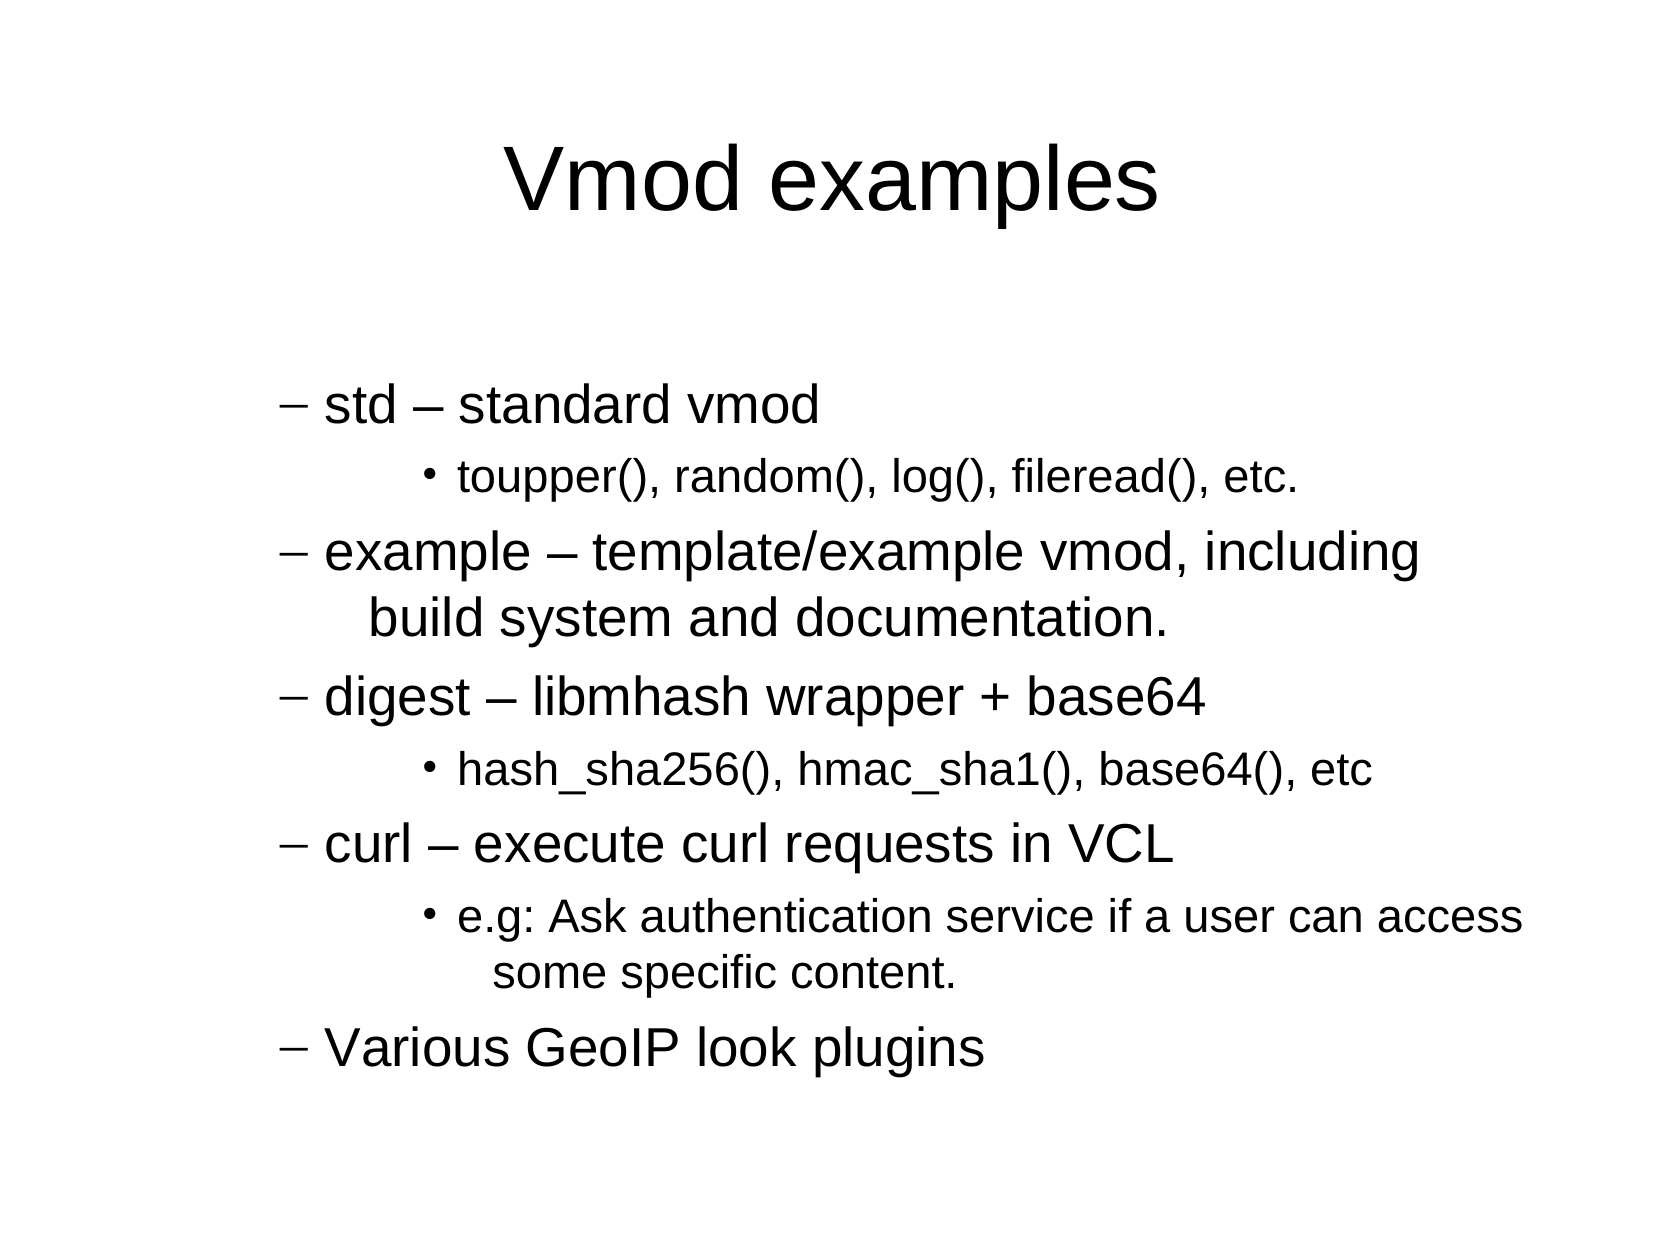

# Vmod examples
std – standard vmod
toupper(), random(), log(), fileread(), etc.
example – template/example vmod, including build system and documentation.
digest – libmhash wrapper + base64
hash_sha256(), hmac_sha1(), base64(), etc
curl – execute curl requests in VCL
e.g: Ask authentication service if a user can access some specific content.
Various GeoIP look plugins